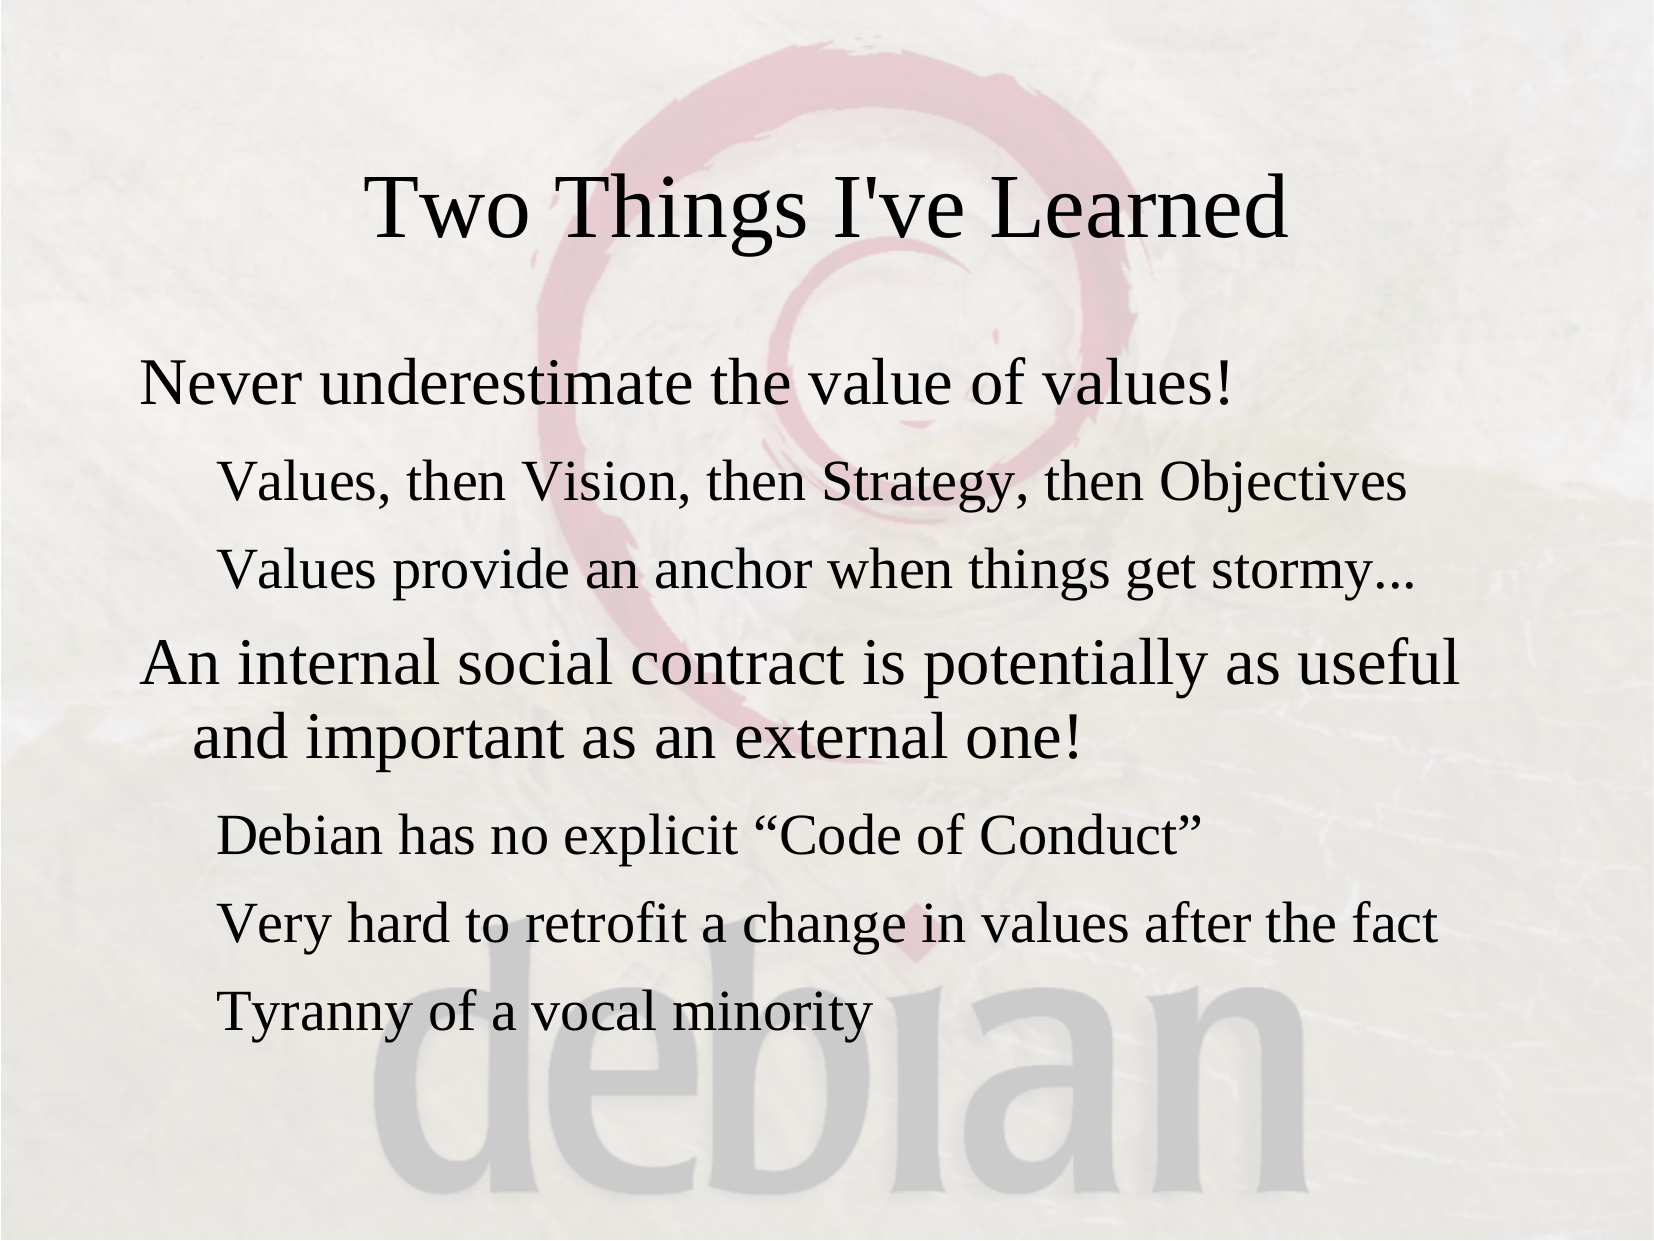

# Two Things I've Learned
Never underestimate the value of values!
Values, then Vision, then Strategy, then Objectives
Values provide an anchor when things get stormy...
An internal social contract is potentially as useful and important as an external one!
Debian has no explicit “Code of Conduct”
Very hard to retrofit a change in values after the fact
Tyranny of a vocal minority